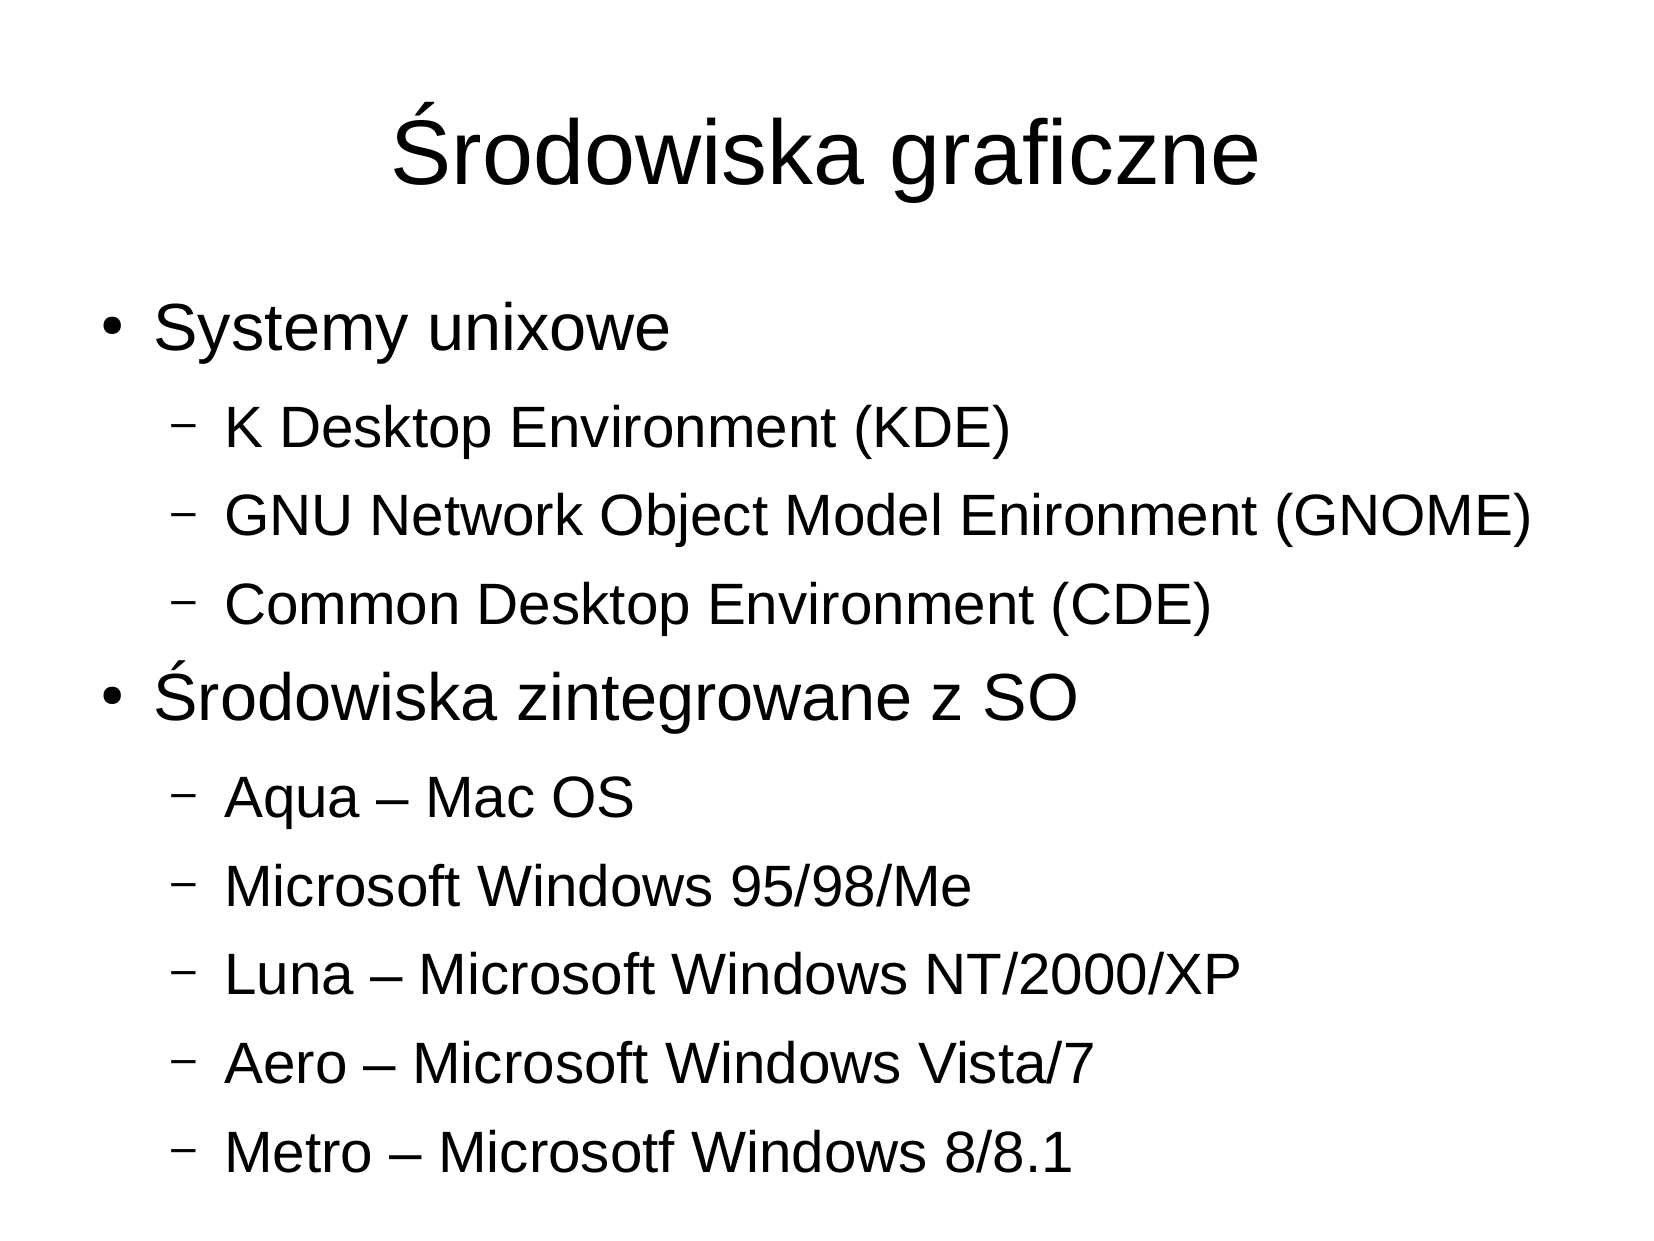

# Środowiska graficzne
Systemy unixowe
K Desktop Environment (KDE)
GNU Network Object Model Enironment (GNOME)
Common Desktop Environment (CDE)
Środowiska zintegrowane z SO
Aqua – Mac OS
Microsoft Windows 95/98/Me
Luna – Microsoft Windows NT/2000/XP
Aero – Microsoft Windows Vista/7
Metro – Microsotf Windows 8/8.1